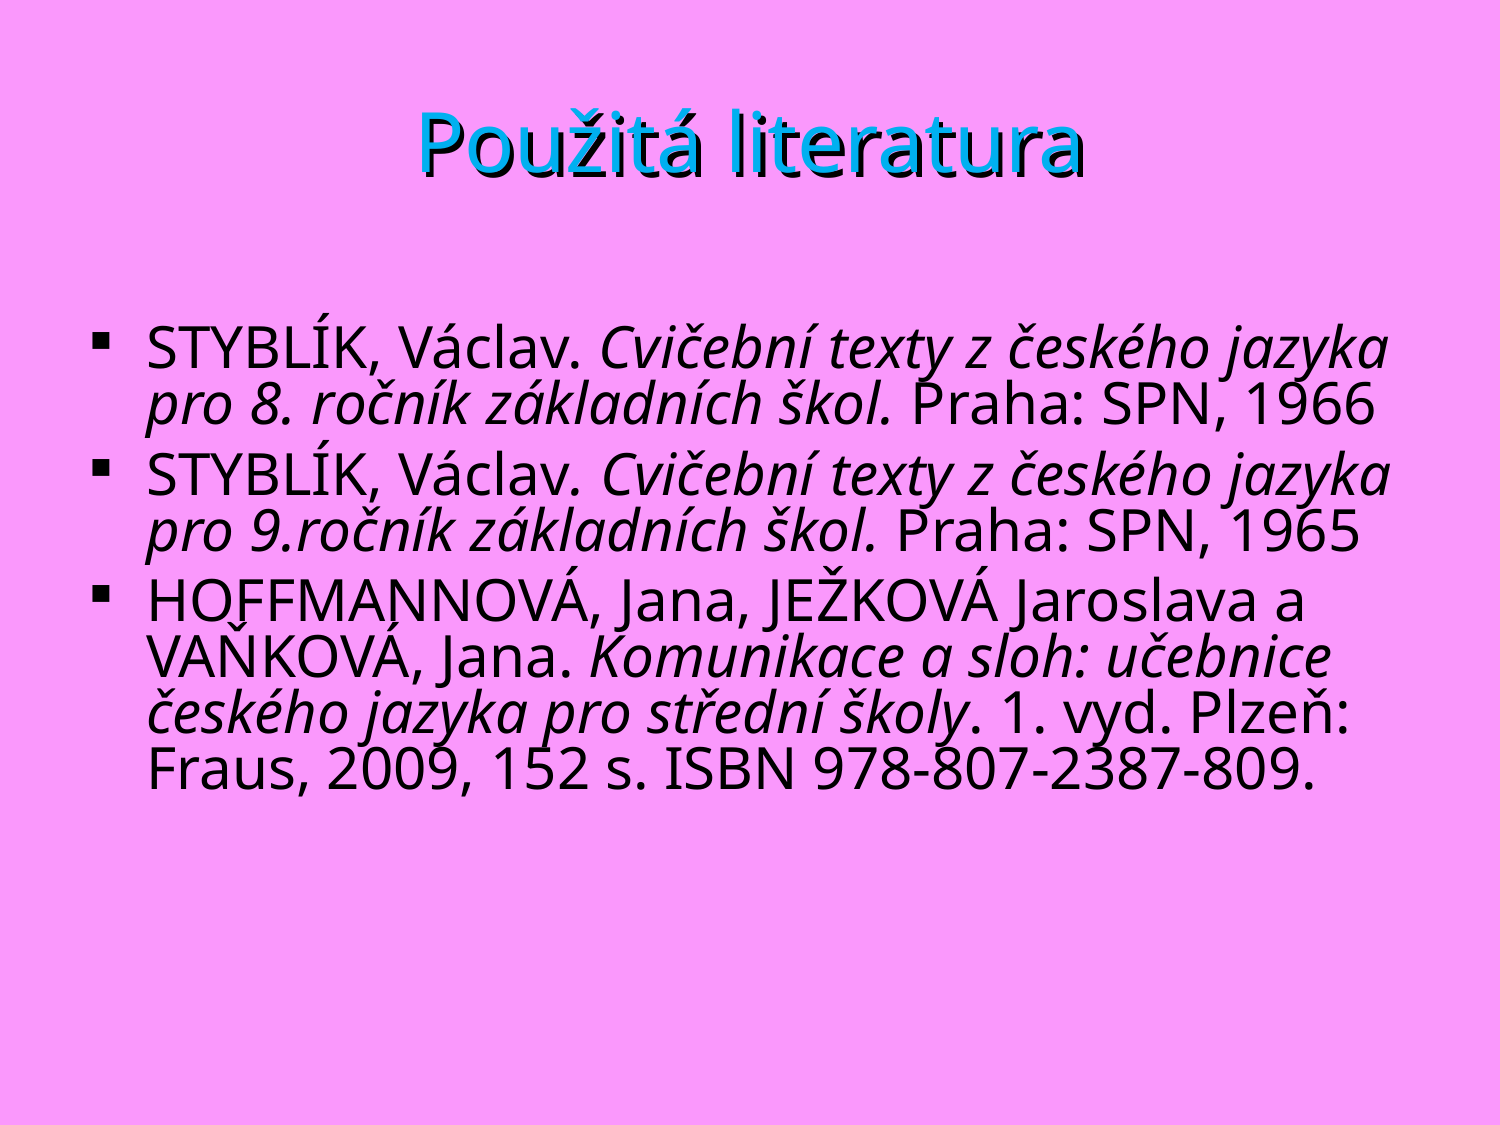

# Použitá literatura
STYBLÍK, Václav. Cvičební texty z českého jazyka pro 8. ročník základních škol. Praha: SPN, 1966
STYBLÍK, Václav. Cvičební texty z českého jazyka pro 9.ročník základních škol. Praha: SPN, 1965
HOFFMANNOVÁ, Jana, JEŽKOVÁ Jaroslava a VAŇKOVÁ, Jana. Komunikace a sloh: učebnice českého jazyka pro střední školy. 1. vyd. Plzeň: Fraus, 2009, 152 s. ISBN 978-807-2387-809.